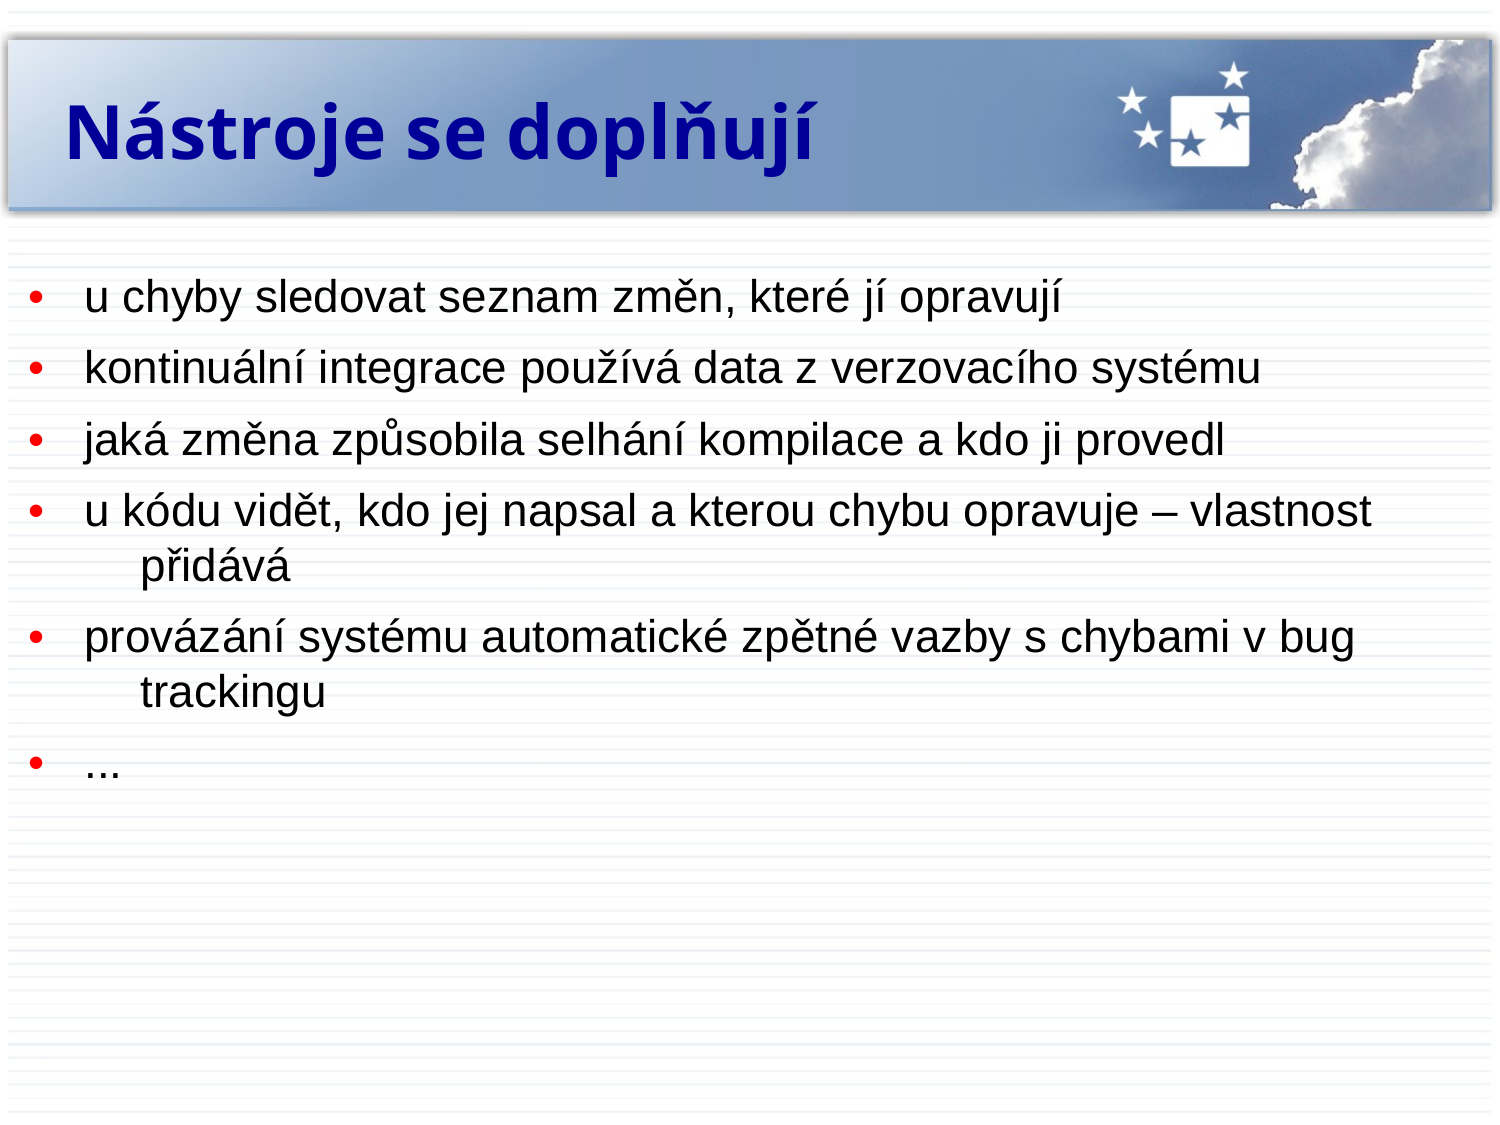

# Nástroje se doplňují
u chyby sledovat seznam změn, které jí opravují
kontinuální integrace používá data z verzovacího systému
jaká změna způsobila selhání kompilace a kdo ji provedl
u kódu vidět, kdo jej napsal a kterou chybu opravuje – vlastnost přidává
provázání systému automatické zpětné vazby s chybami v bug trackingu
...